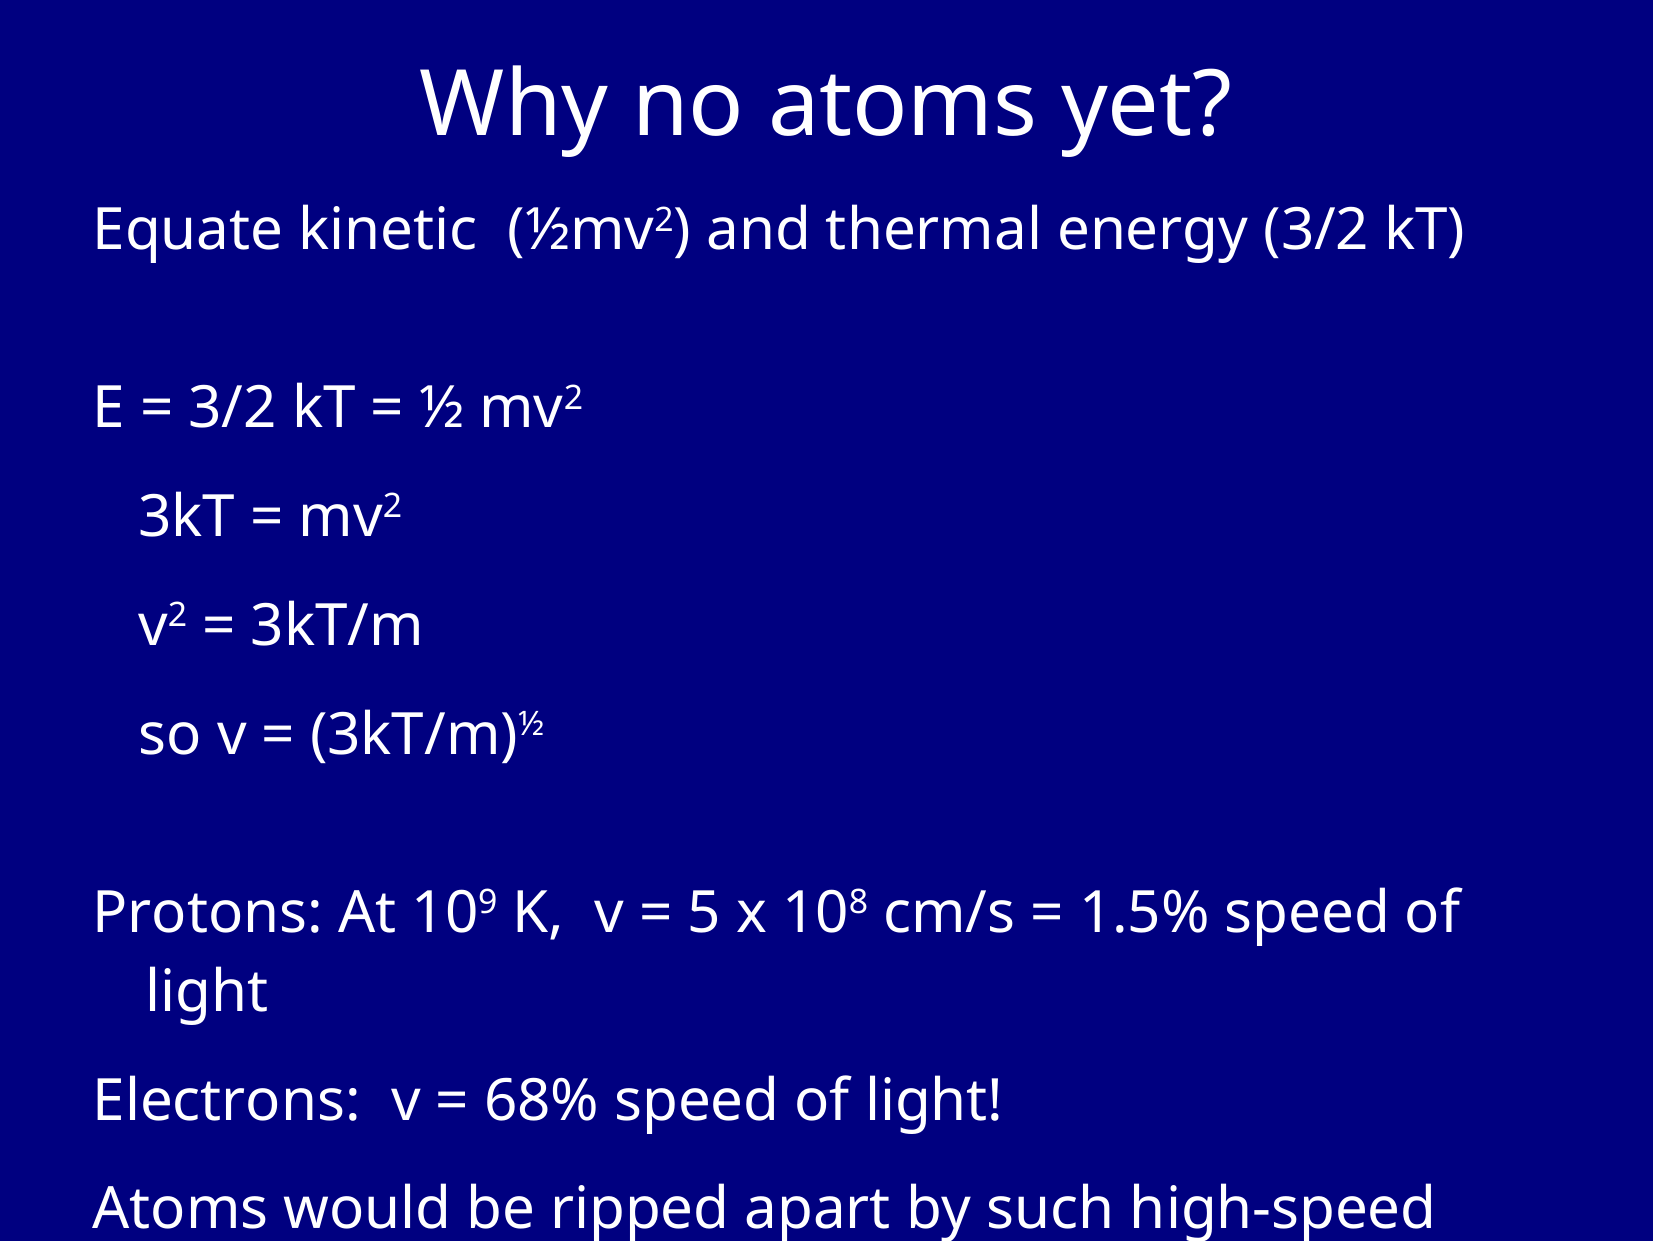

# Why no atoms yet?
Equate kinetic (½mv2) and thermal energy (3/2 kT)
E = 3/2 kT = ½ mv2
 3kT = mv2
 v2 = 3kT/m
 so v = (3kT/m)½
Protons: At 109 K, v = 5 x 108 cm/s = 1.5% speed of light
Electrons: v = 68% speed of light!
Atoms would be ripped apart by such high-speed collisions! Must wait for the universe to cool...